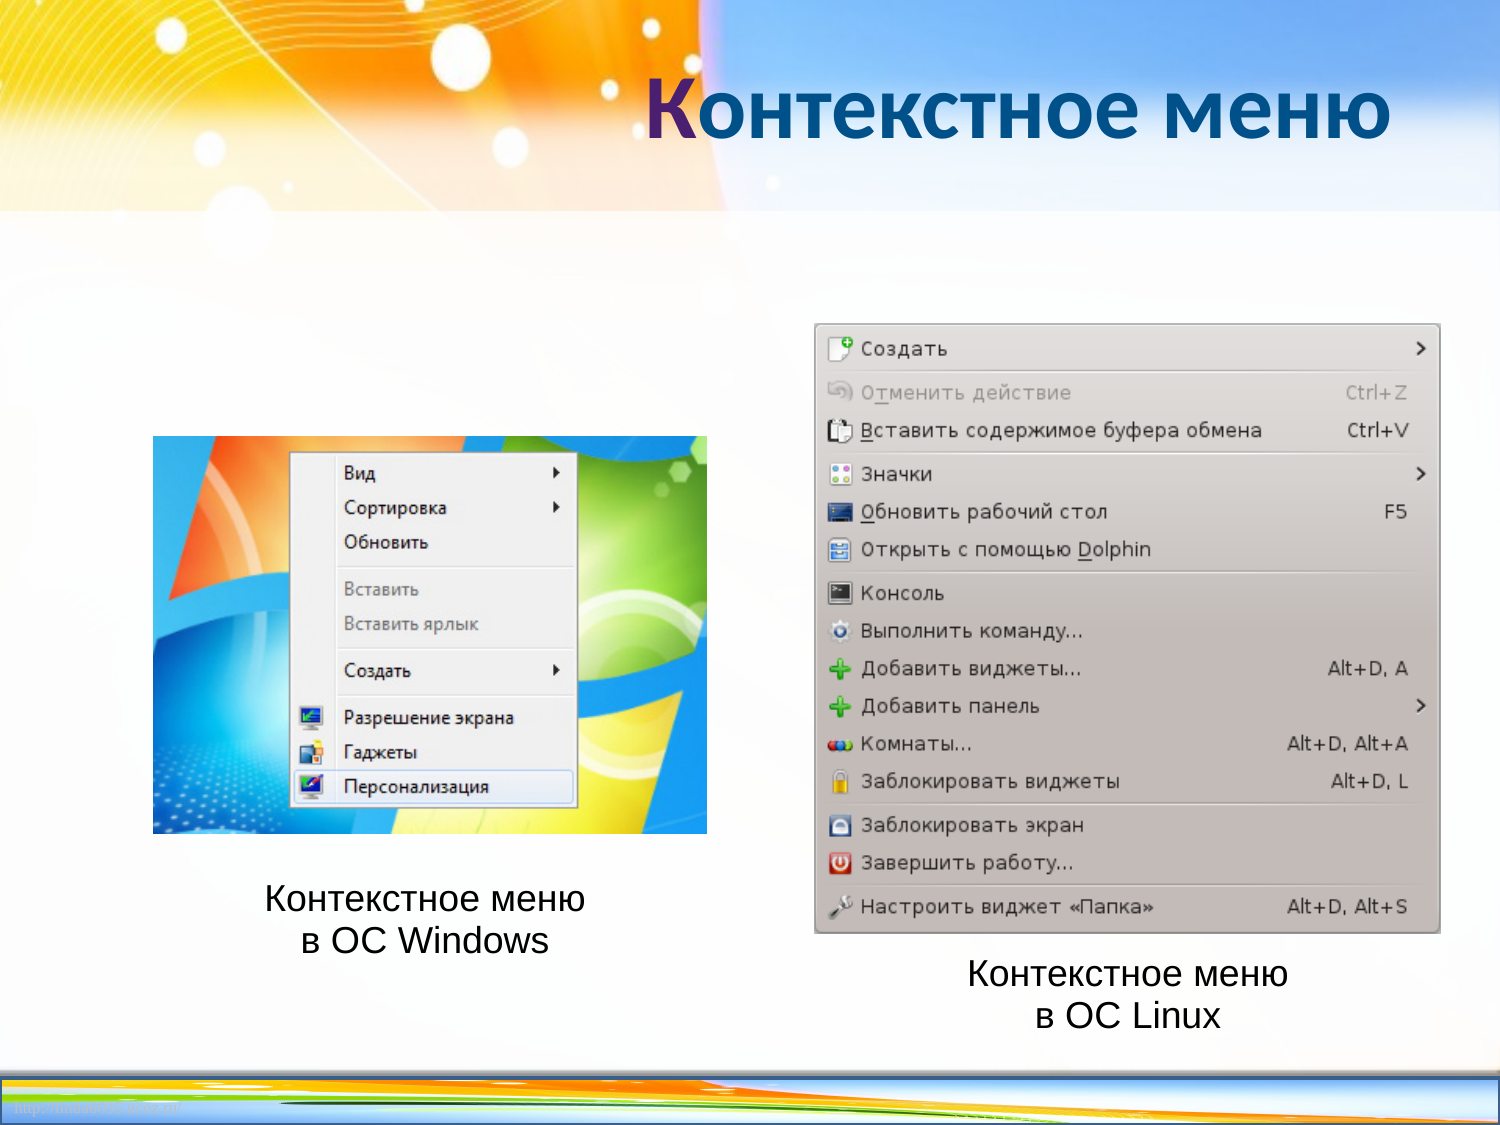

# Контекстное меню
Контекстное меню в ОС Windows
Контекстное меню в ОС Linux